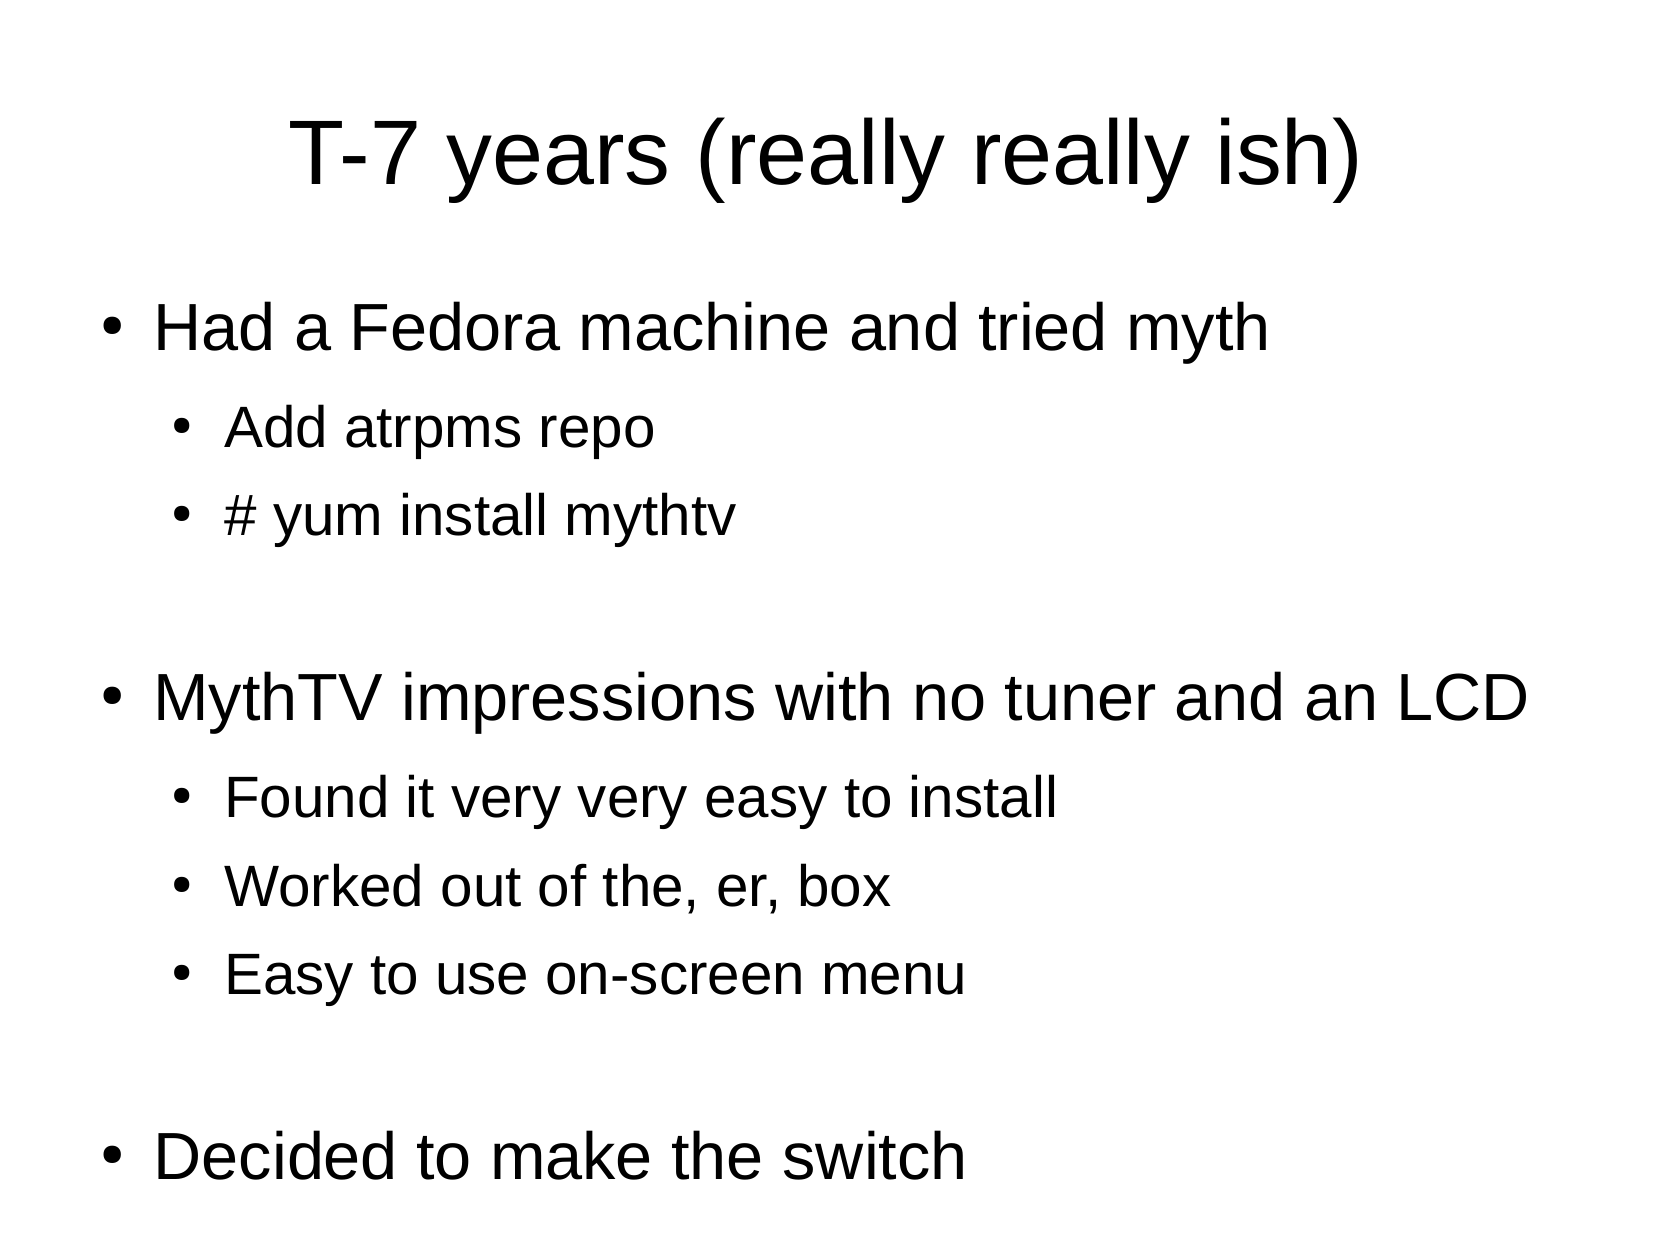

# T-7 years (really really ish)
Had a Fedora machine and tried myth
Add atrpms repo
# yum install mythtv
MythTV impressions with no tuner and an LCD
Found it very very easy to install
Worked out of the, er, box
Easy to use on-screen menu
Decided to make the switch